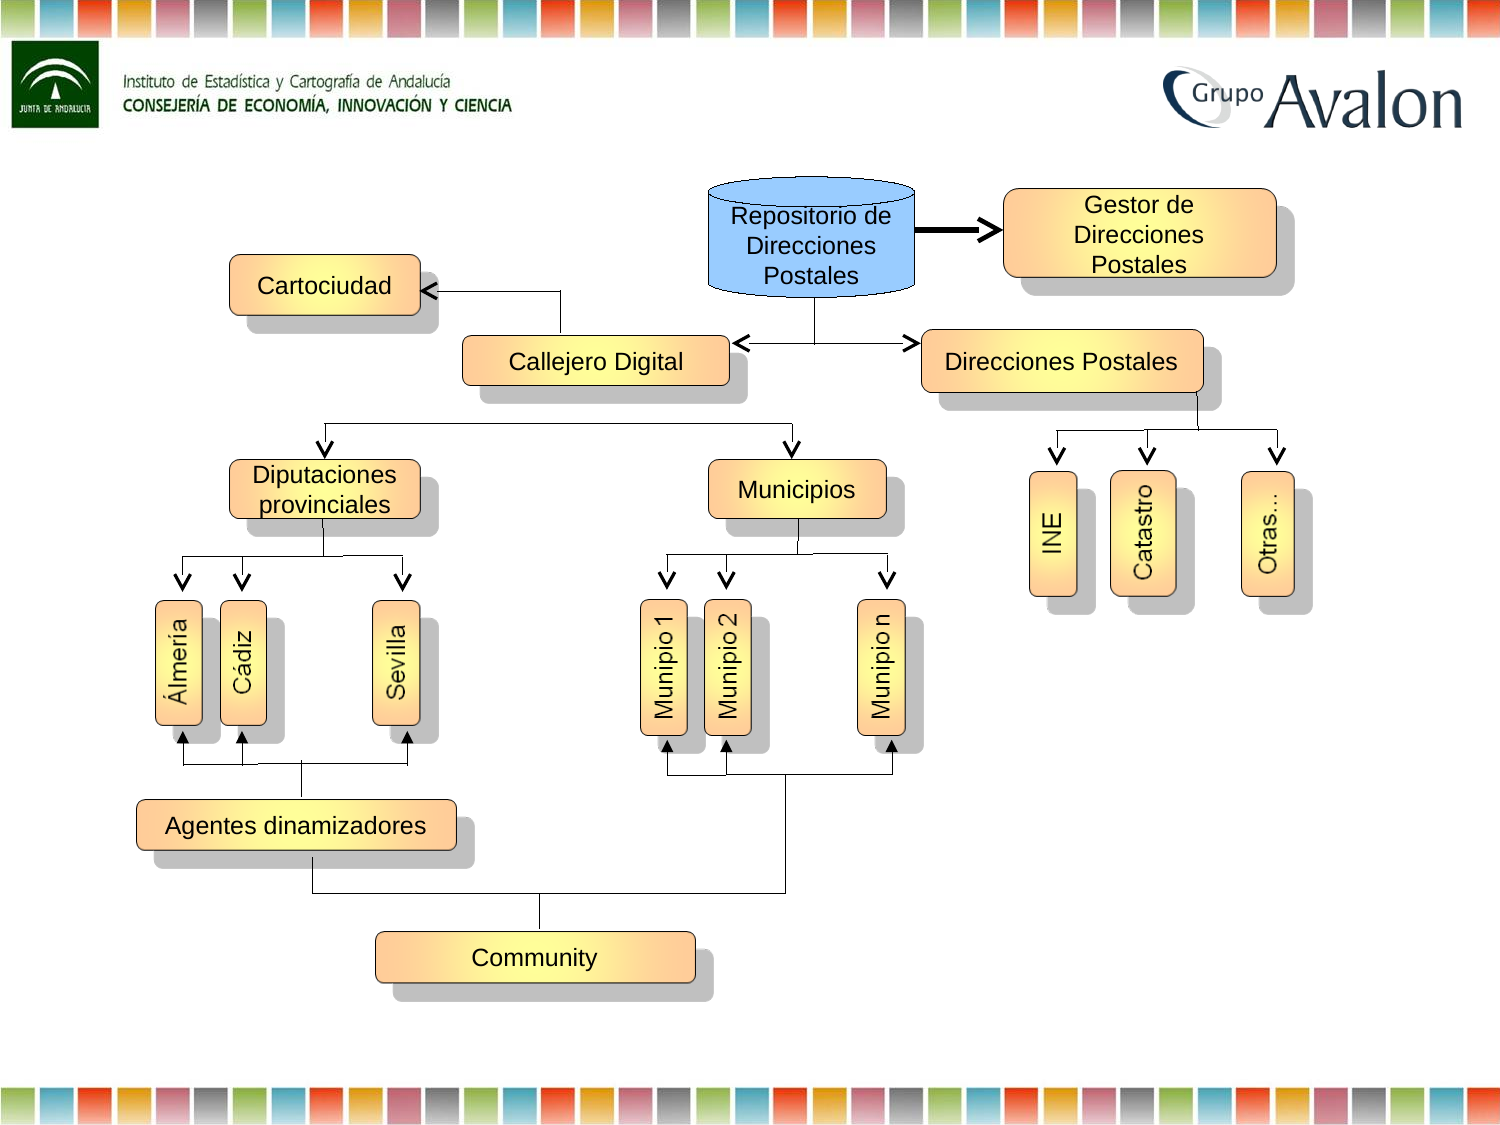

Repositorio de
Direcciones Postales
Gestor de
Direcciones Postales
Cartociudad
Direcciones Postales
Callejero Digital
Diputaciones provinciales
Municipios
Agentes dinamizadores
Community